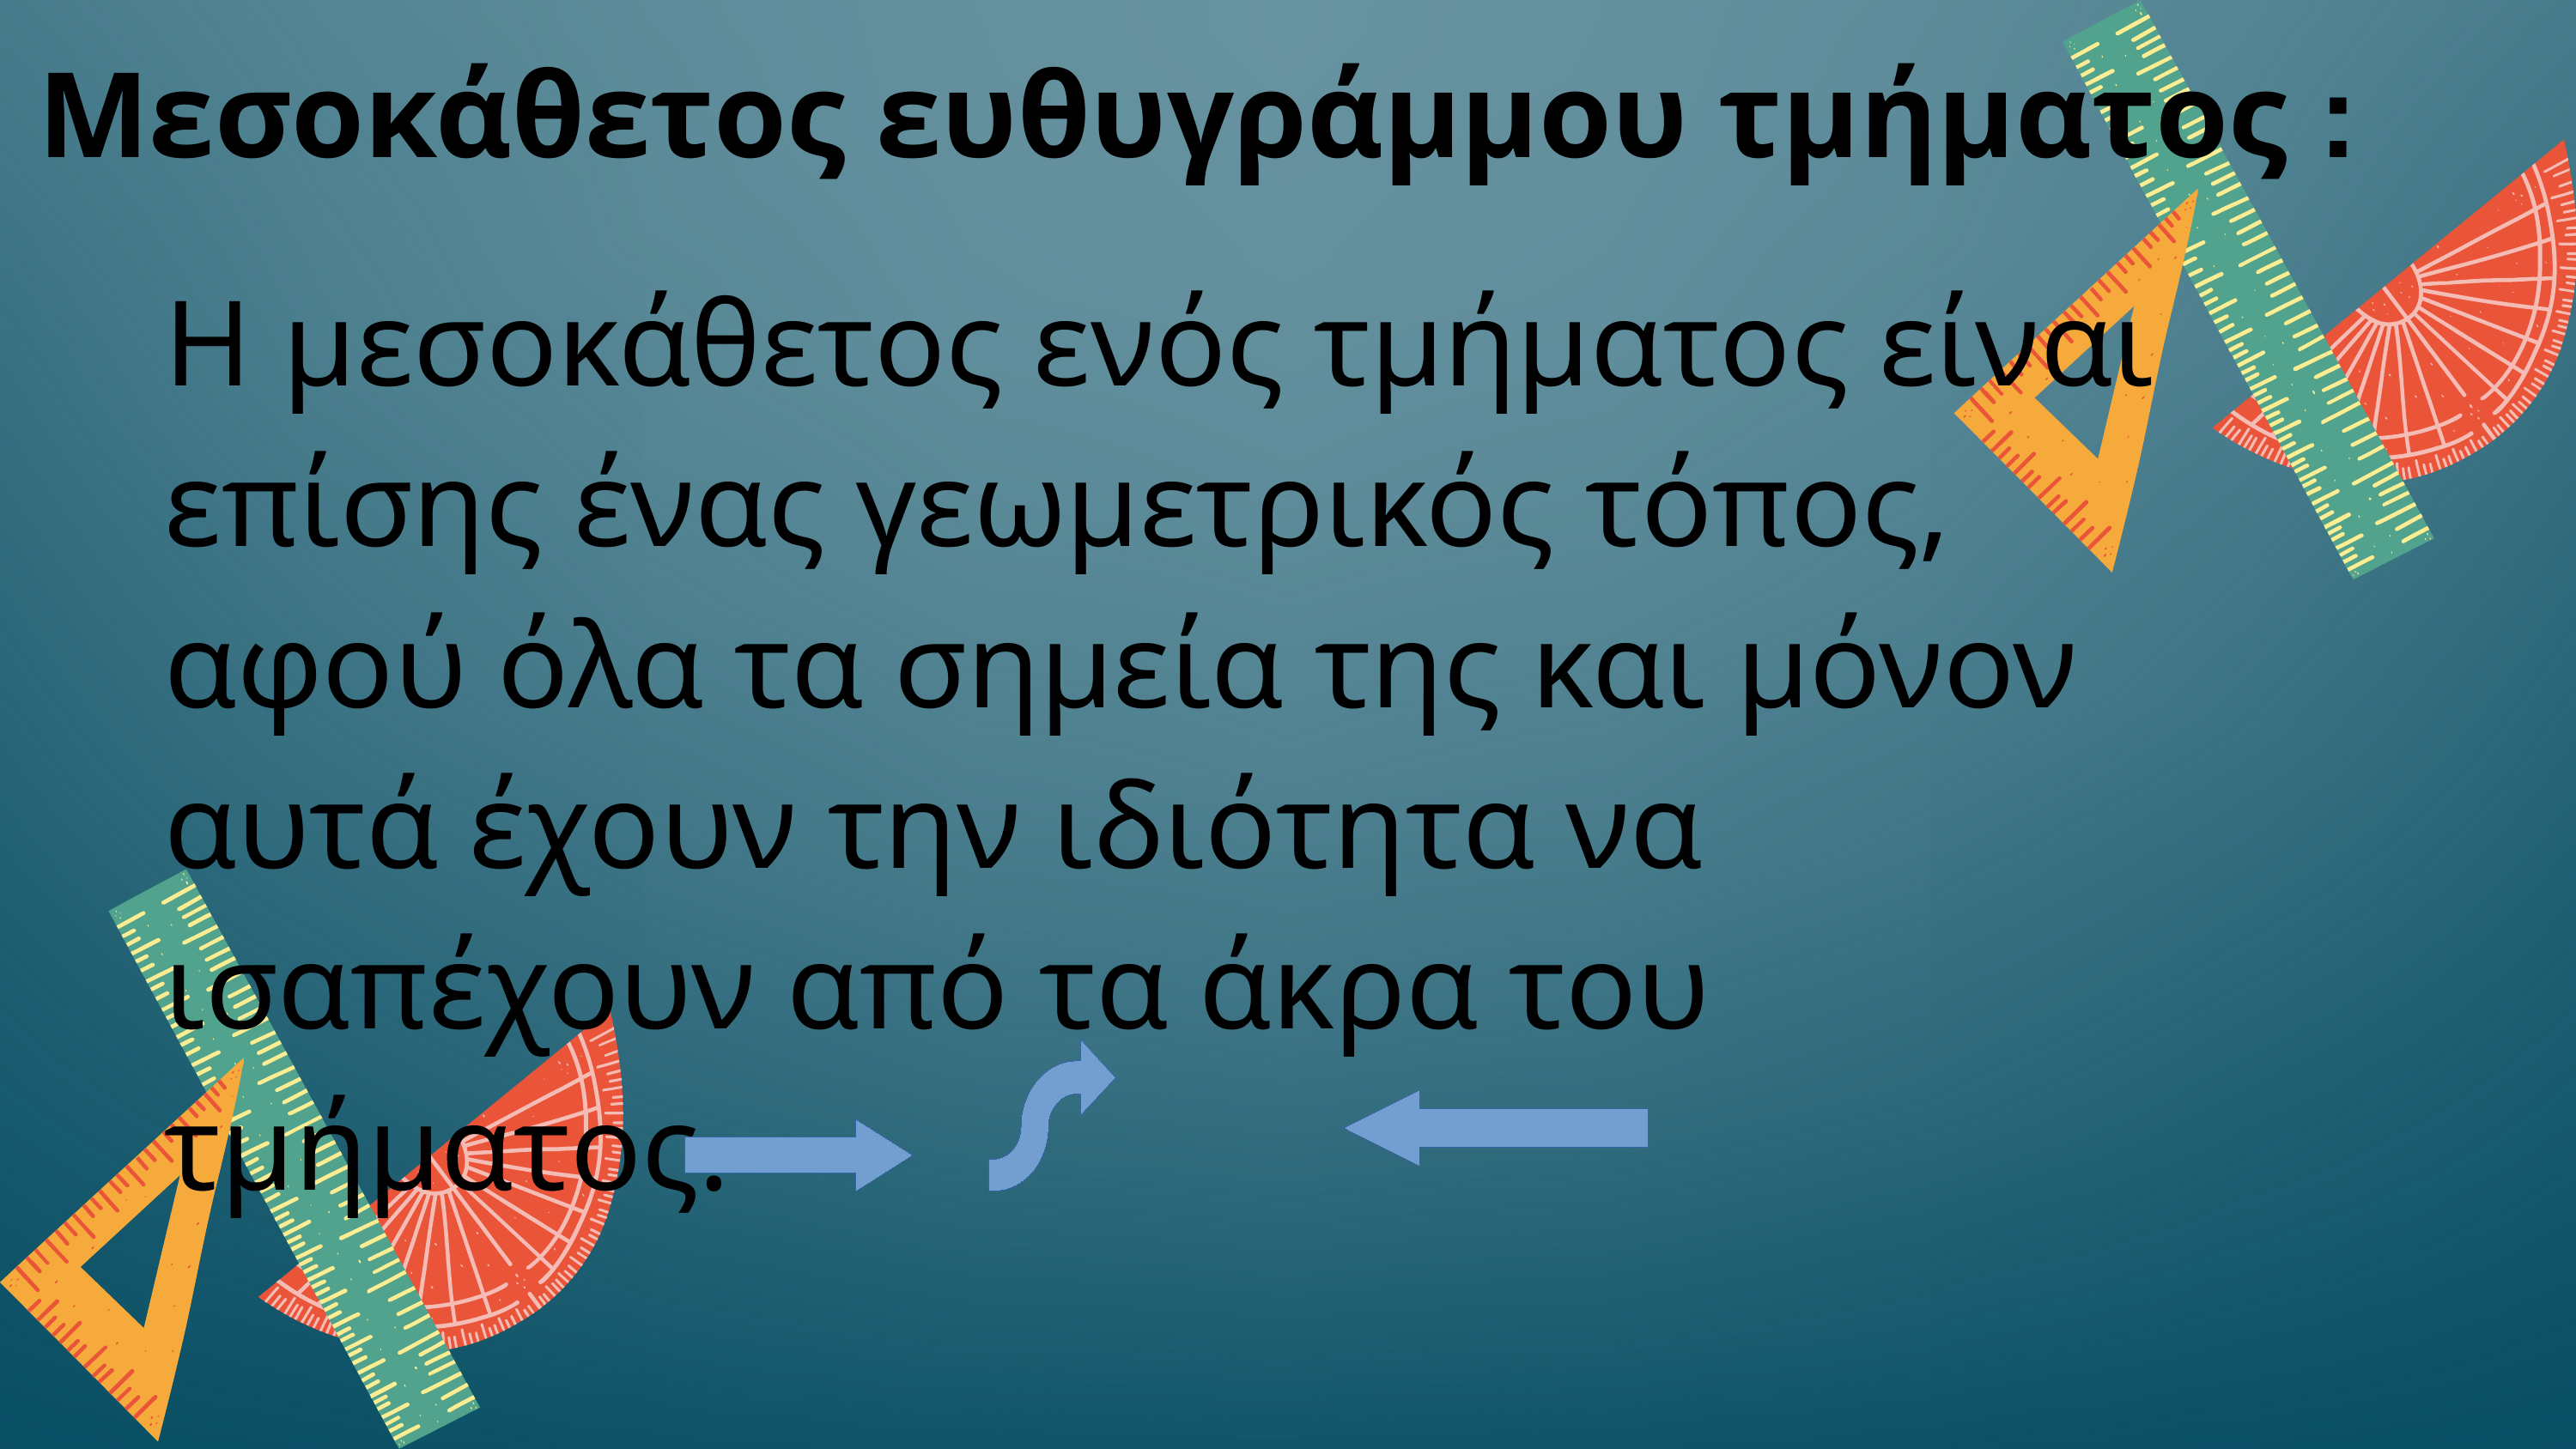

Μεσοκάθετος ευθυγράμμου τμήματος :
Η μεσοκάθετος ενός τμήματος είναι επίσης ένας γεωμετρικός τόπος, αφού όλα τα σημεία της και μόνον αυτά έχουν την ιδιότητα να ισαπέχουν από τα άκρα του τμήματος.